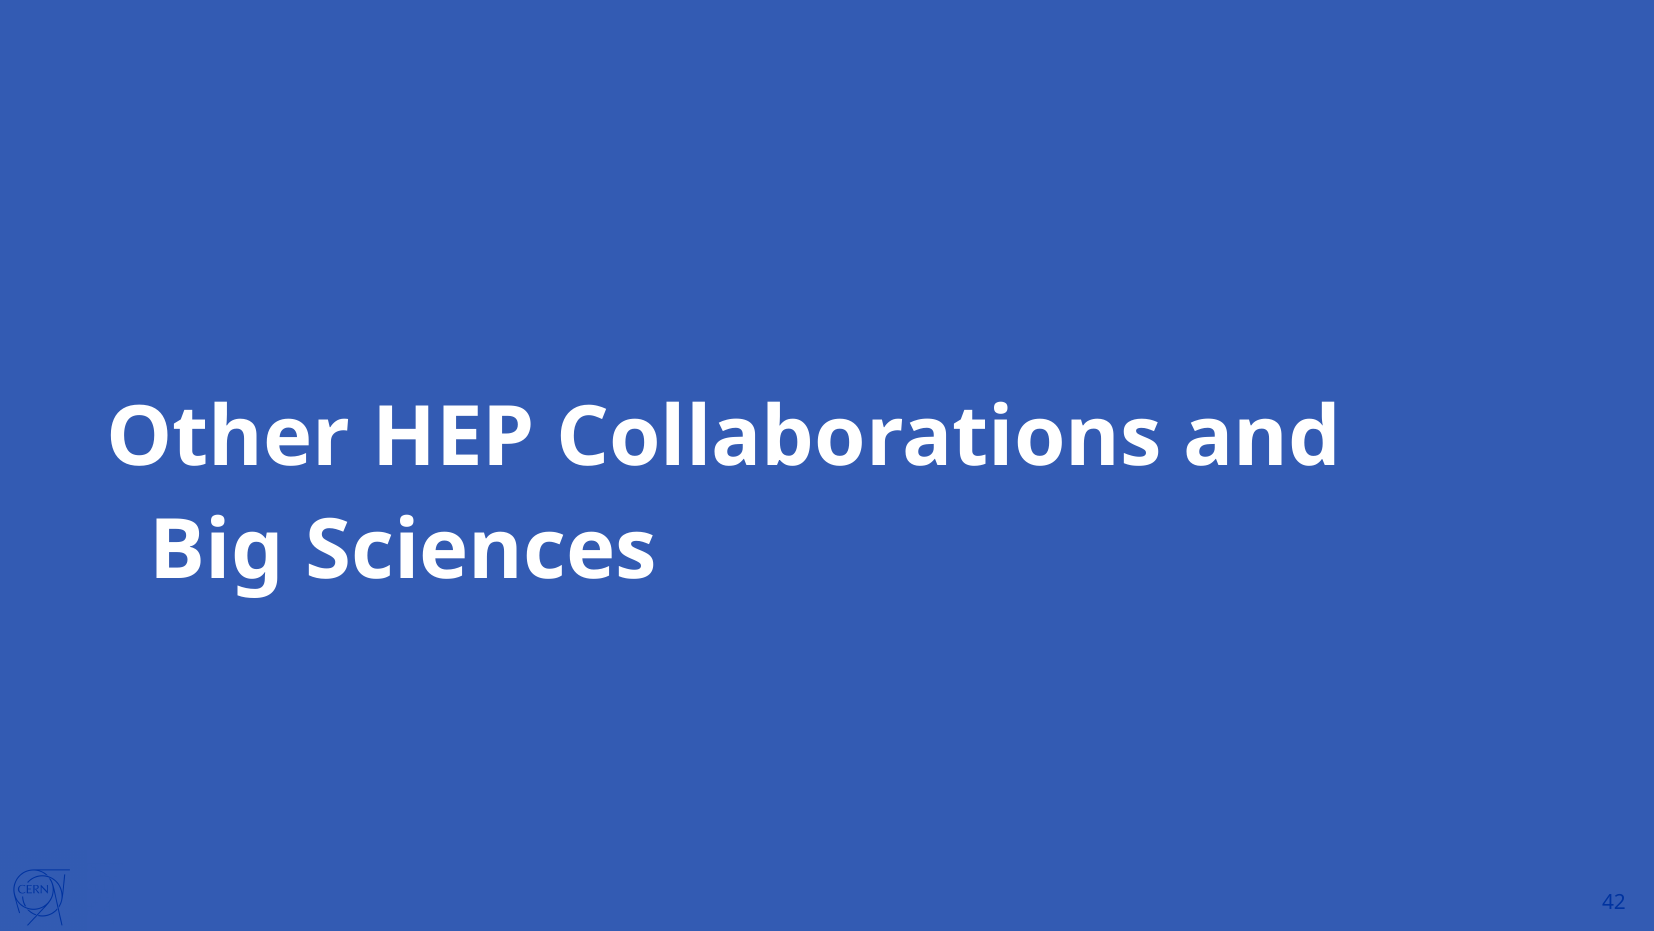

# Other HEP Collaborations and Big Sciences
42